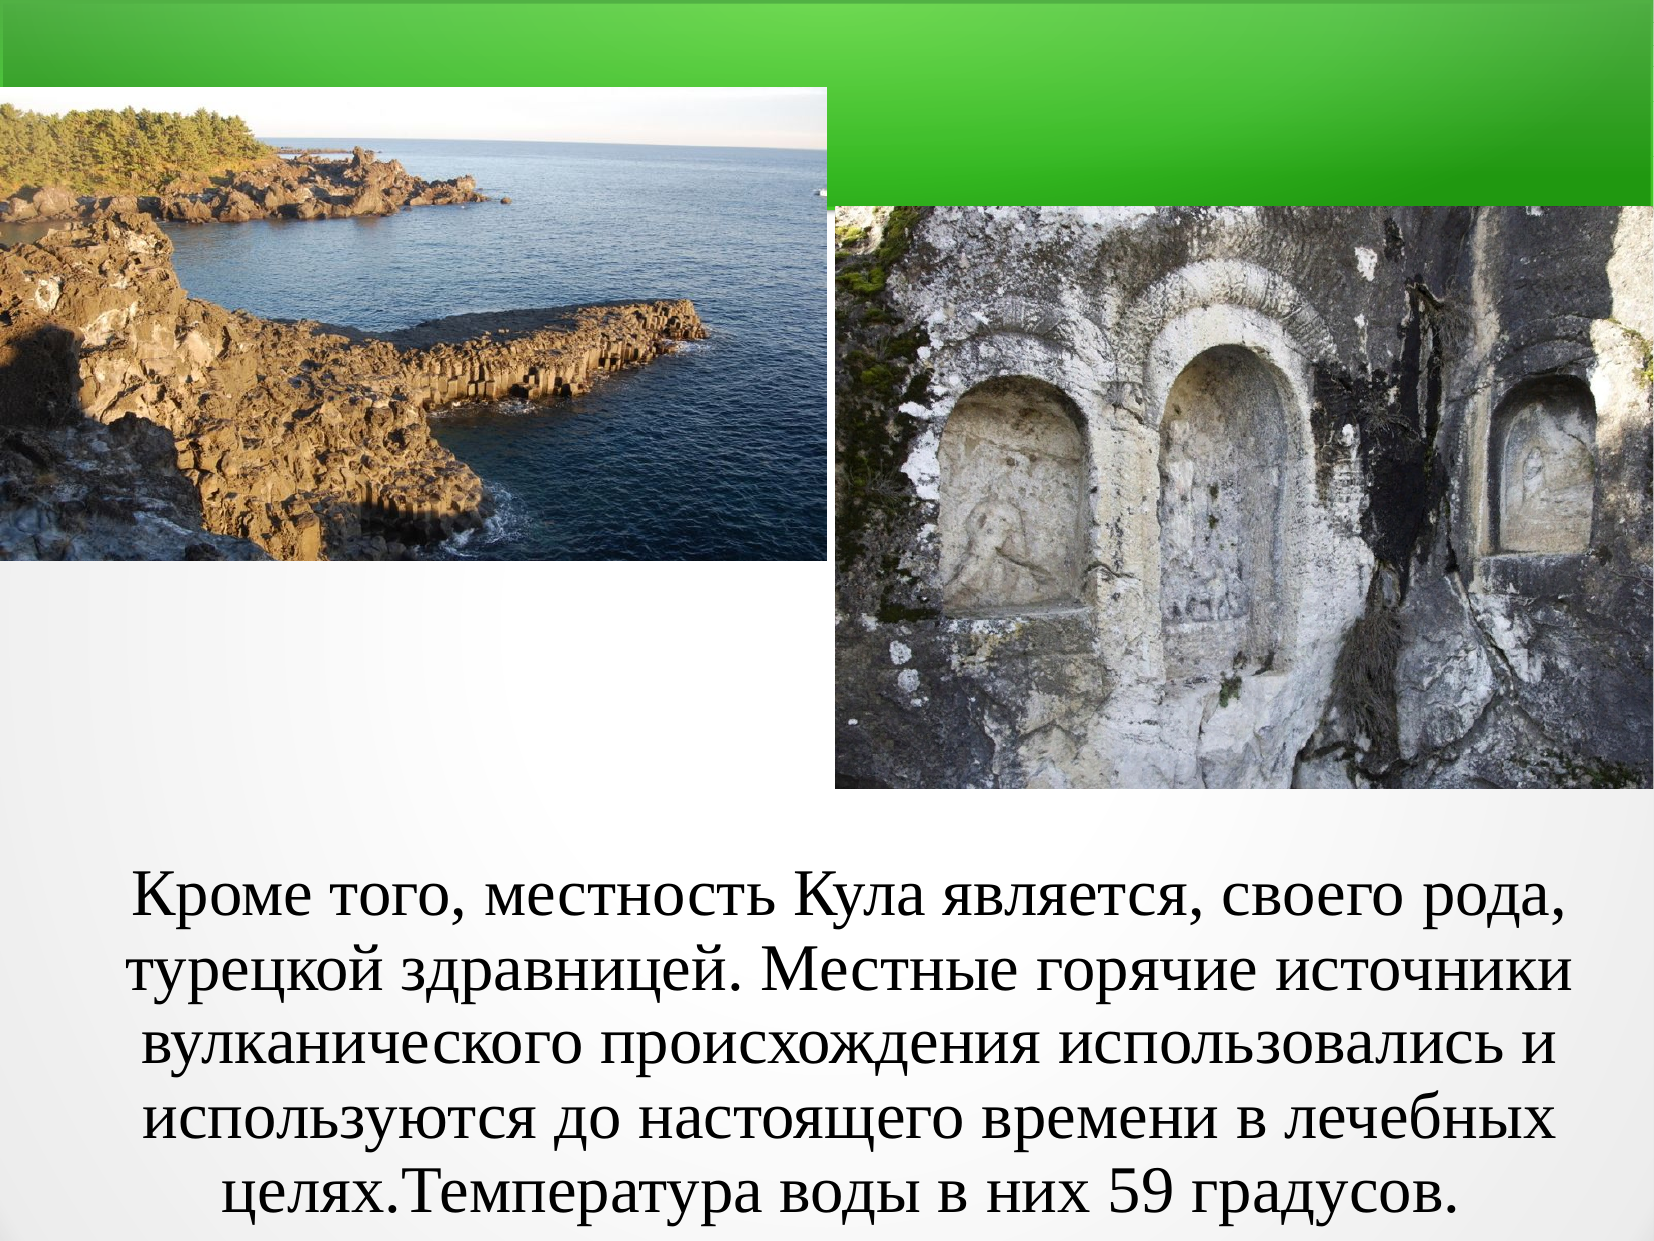

# Кроме того, местность Кула является, своего рода, турецкой здравницей. Местные горячие источники вулканического происхождения использовались и используются до настоящего времени в лечебных целях.Температура воды в них 59 градусов.